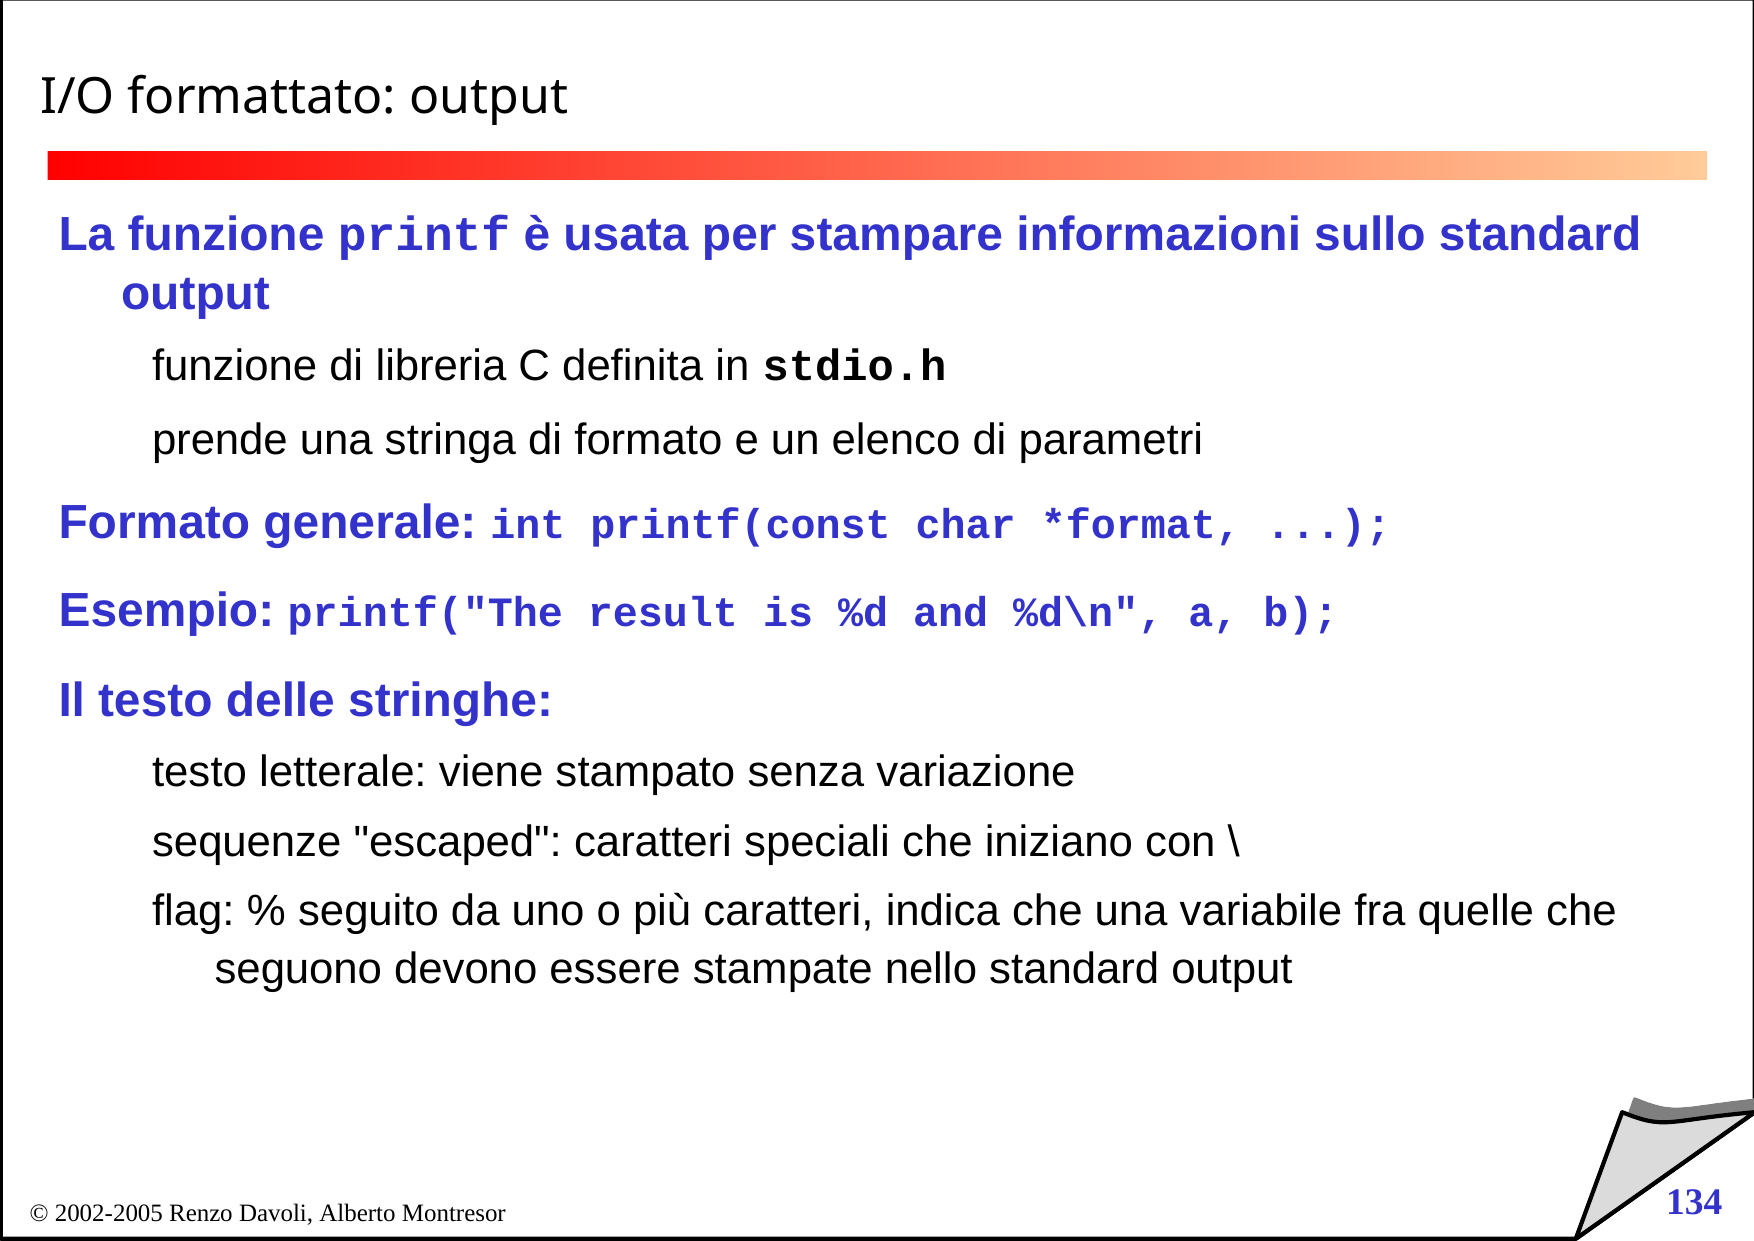

# I/O formattato: output
La funzione printf è usata per stampare informazioni sullo standard output
funzione di libreria C definita in stdio.h
prende una stringa di formato e un elenco di parametri
Formato generale: int printf(const char *format, ...);
Esempio: printf("The result is %d and %d\n", a, b);
Il testo delle stringhe:
testo letterale: viene stampato senza variazione
sequenze "escaped": caratteri speciali che iniziano con \
flag: % seguito da uno o più caratteri, indica che una variabile fra quelle che seguono devono essere stampate nello standard output